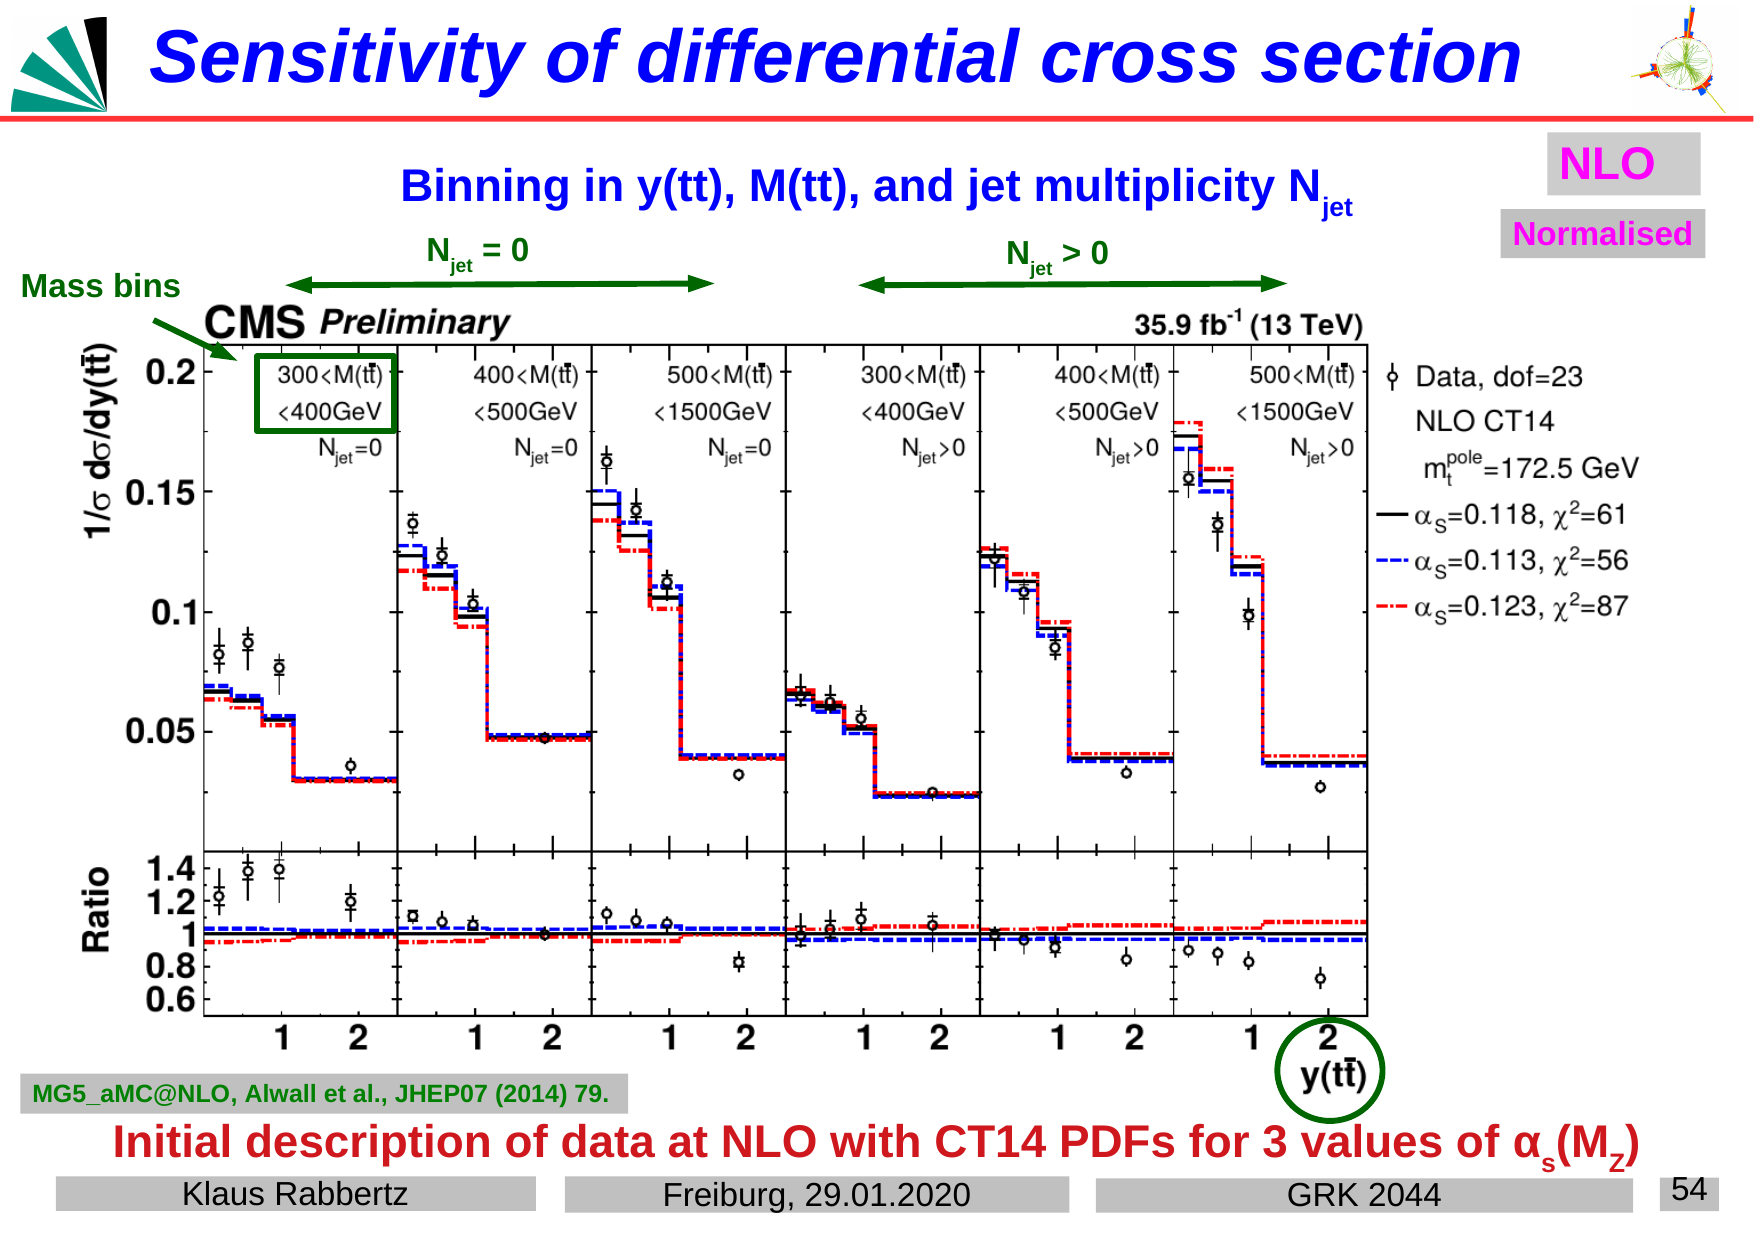

# Sensitivity of differential cross section
NLO
Binning in y(tt), M(tt), and jet multiplicity Njet
Normalised
Njet = 0
Njet > 0
Mass bins
MG5_aMC@NLO, Alwall et al., JHEP07 (2014) 79.
Initial description of data at NLO with CT14 PDFs for 3 values of αs(MZ)